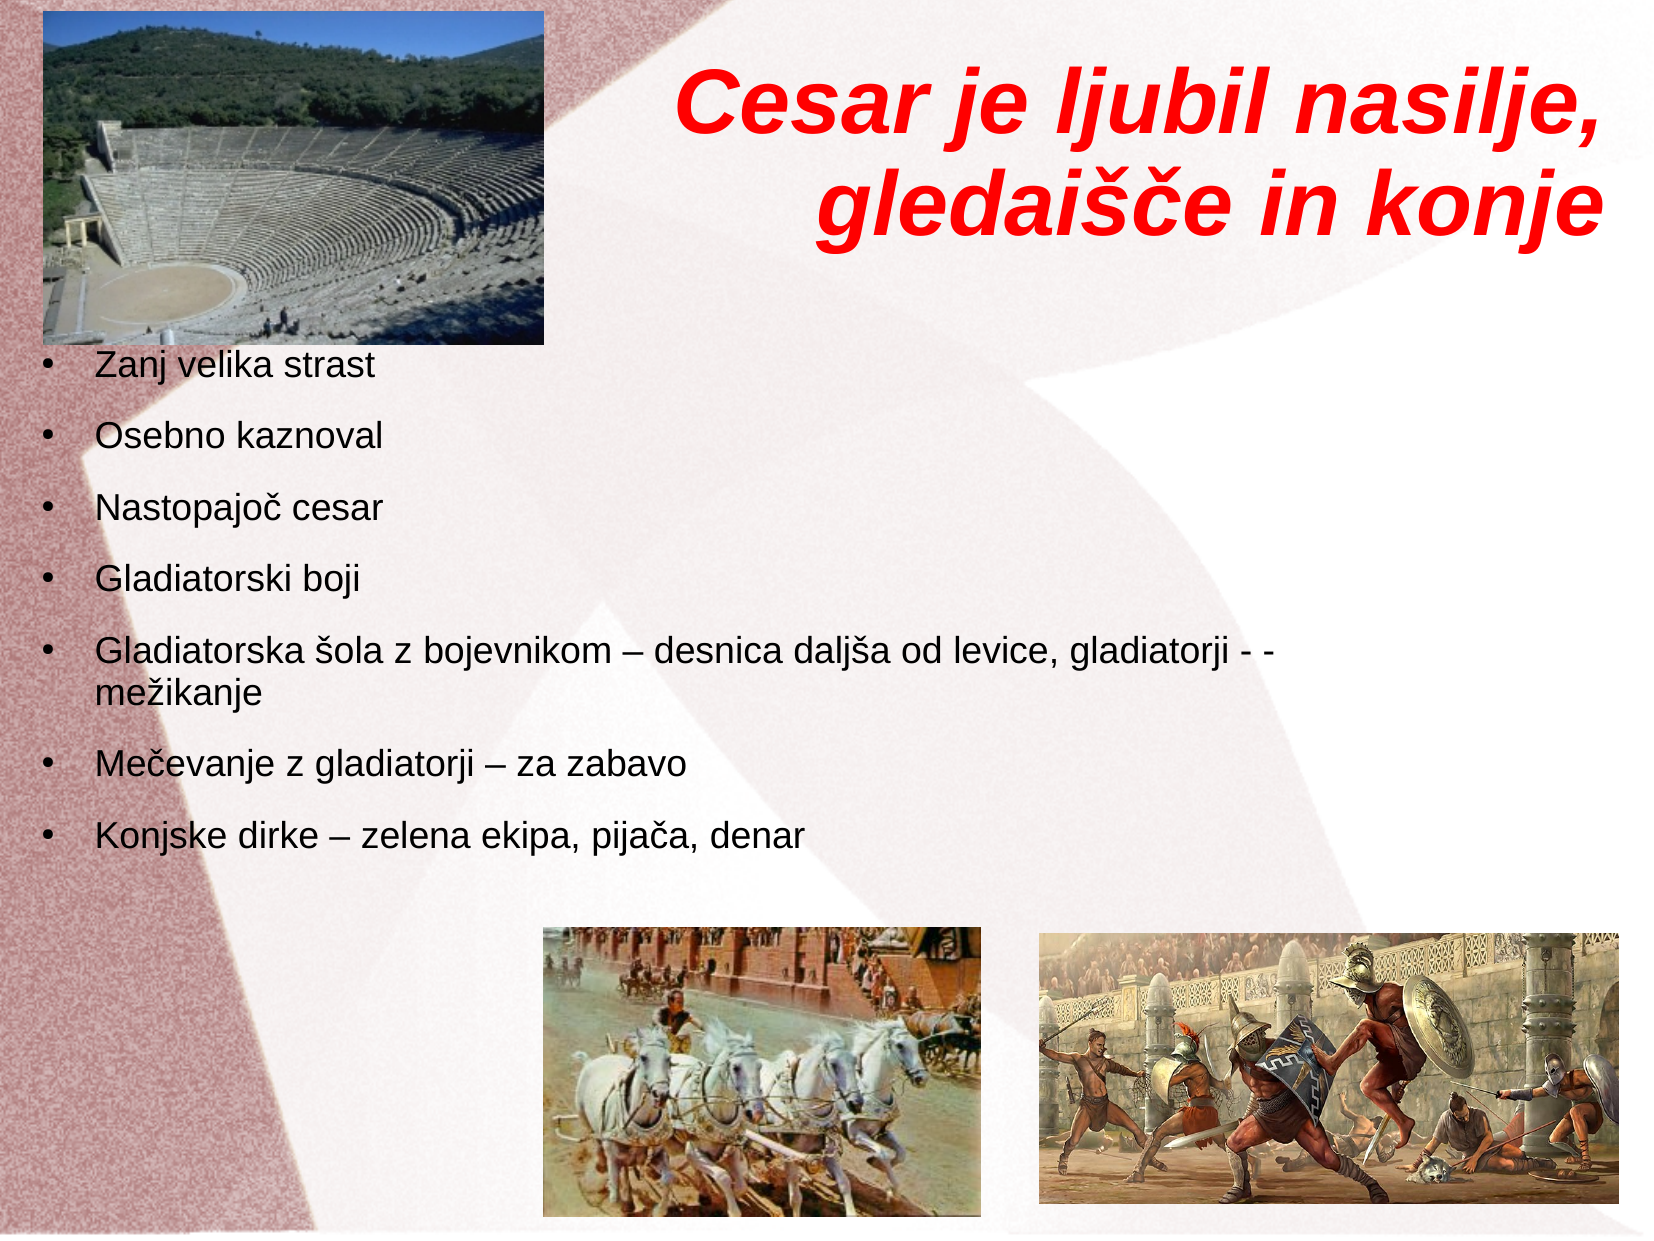

# Cesar je ljubil nasilje, gledaišče in konje
Zanj velika strast
Osebno kaznoval
Nastopajoč cesar
Gladiatorski boji
Gladiatorska šola z bojevnikom – desnica daljša od levice, gladiatorji - -mežikanje
Mečevanje z gladiatorji – za zabavo
Konjske dirke – zelena ekipa, pijača, denar